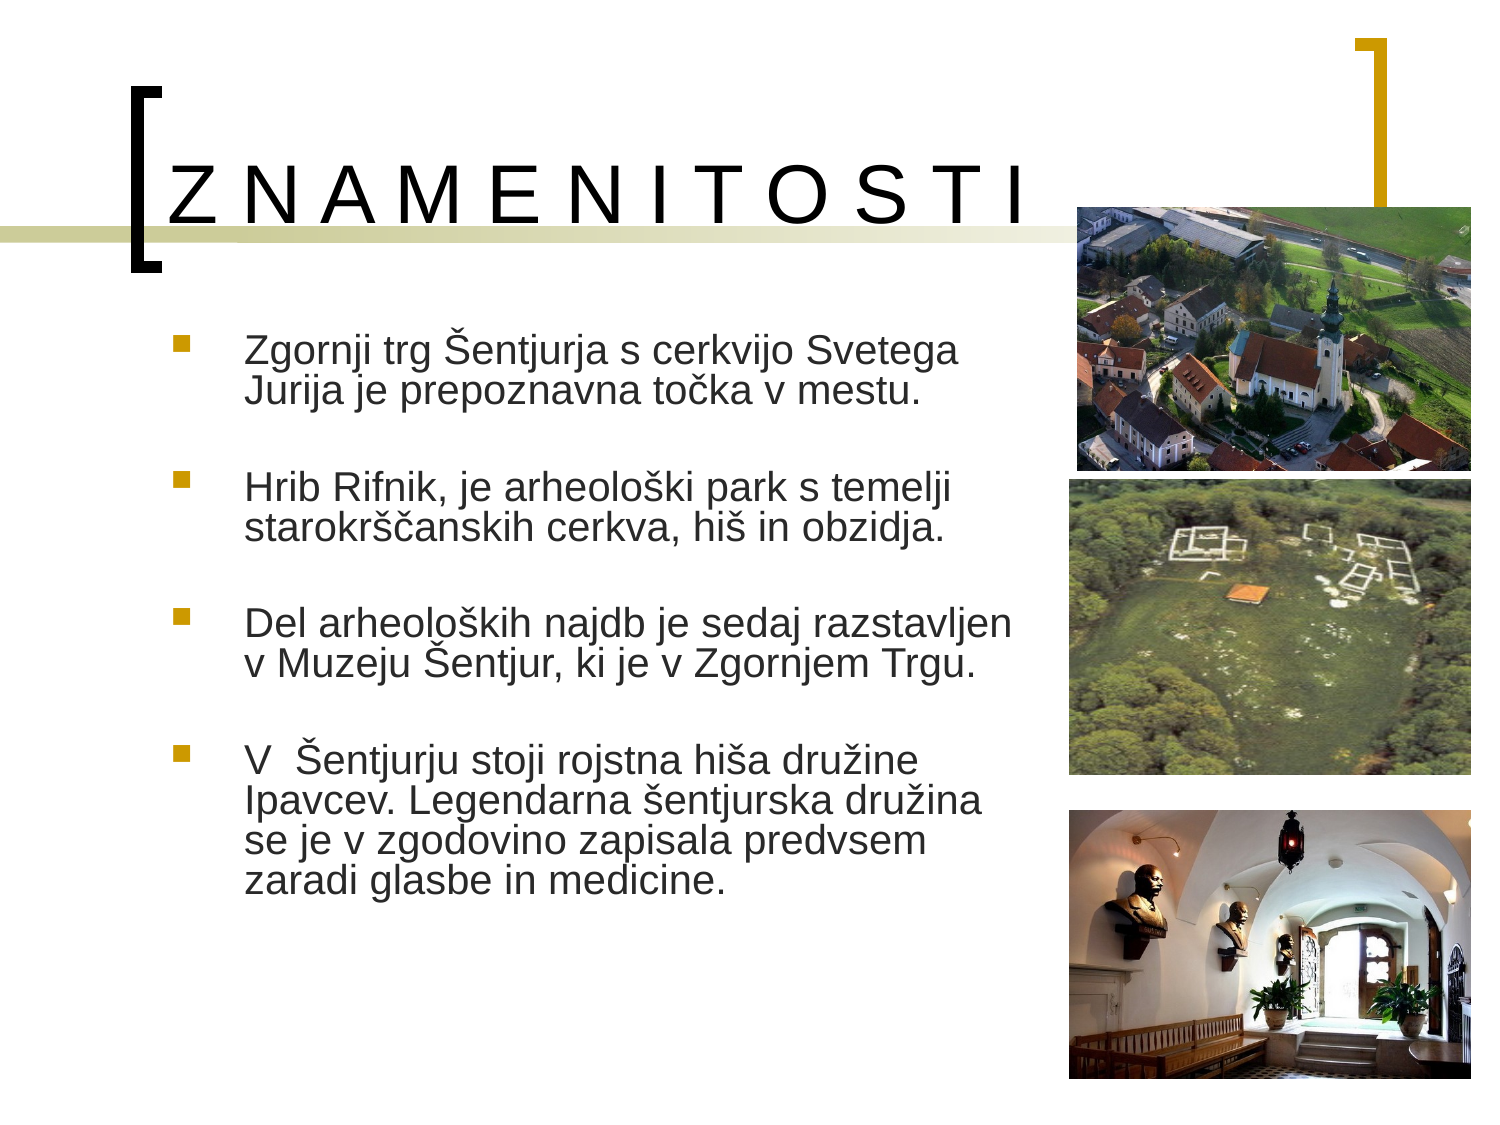

# Z N A M E N I T O S T I
Zgornji trg Šentjurja s cerkvijo Svetega Jurija je prepoznavna točka v mestu.
Hrib Rifnik, je arheološki park s temelji starokrščanskih cerkva, hiš in obzidja.
Del arheoloških najdb je sedaj razstavljen v Muzeju Šentjur, ki je v Zgornjem Trgu.
V Šentjurju stoji rojstna hiša družine Ipavcev. Legendarna šentjurska družina se je v zgodovino zapisala predvsem zaradi glasbe in medicine.